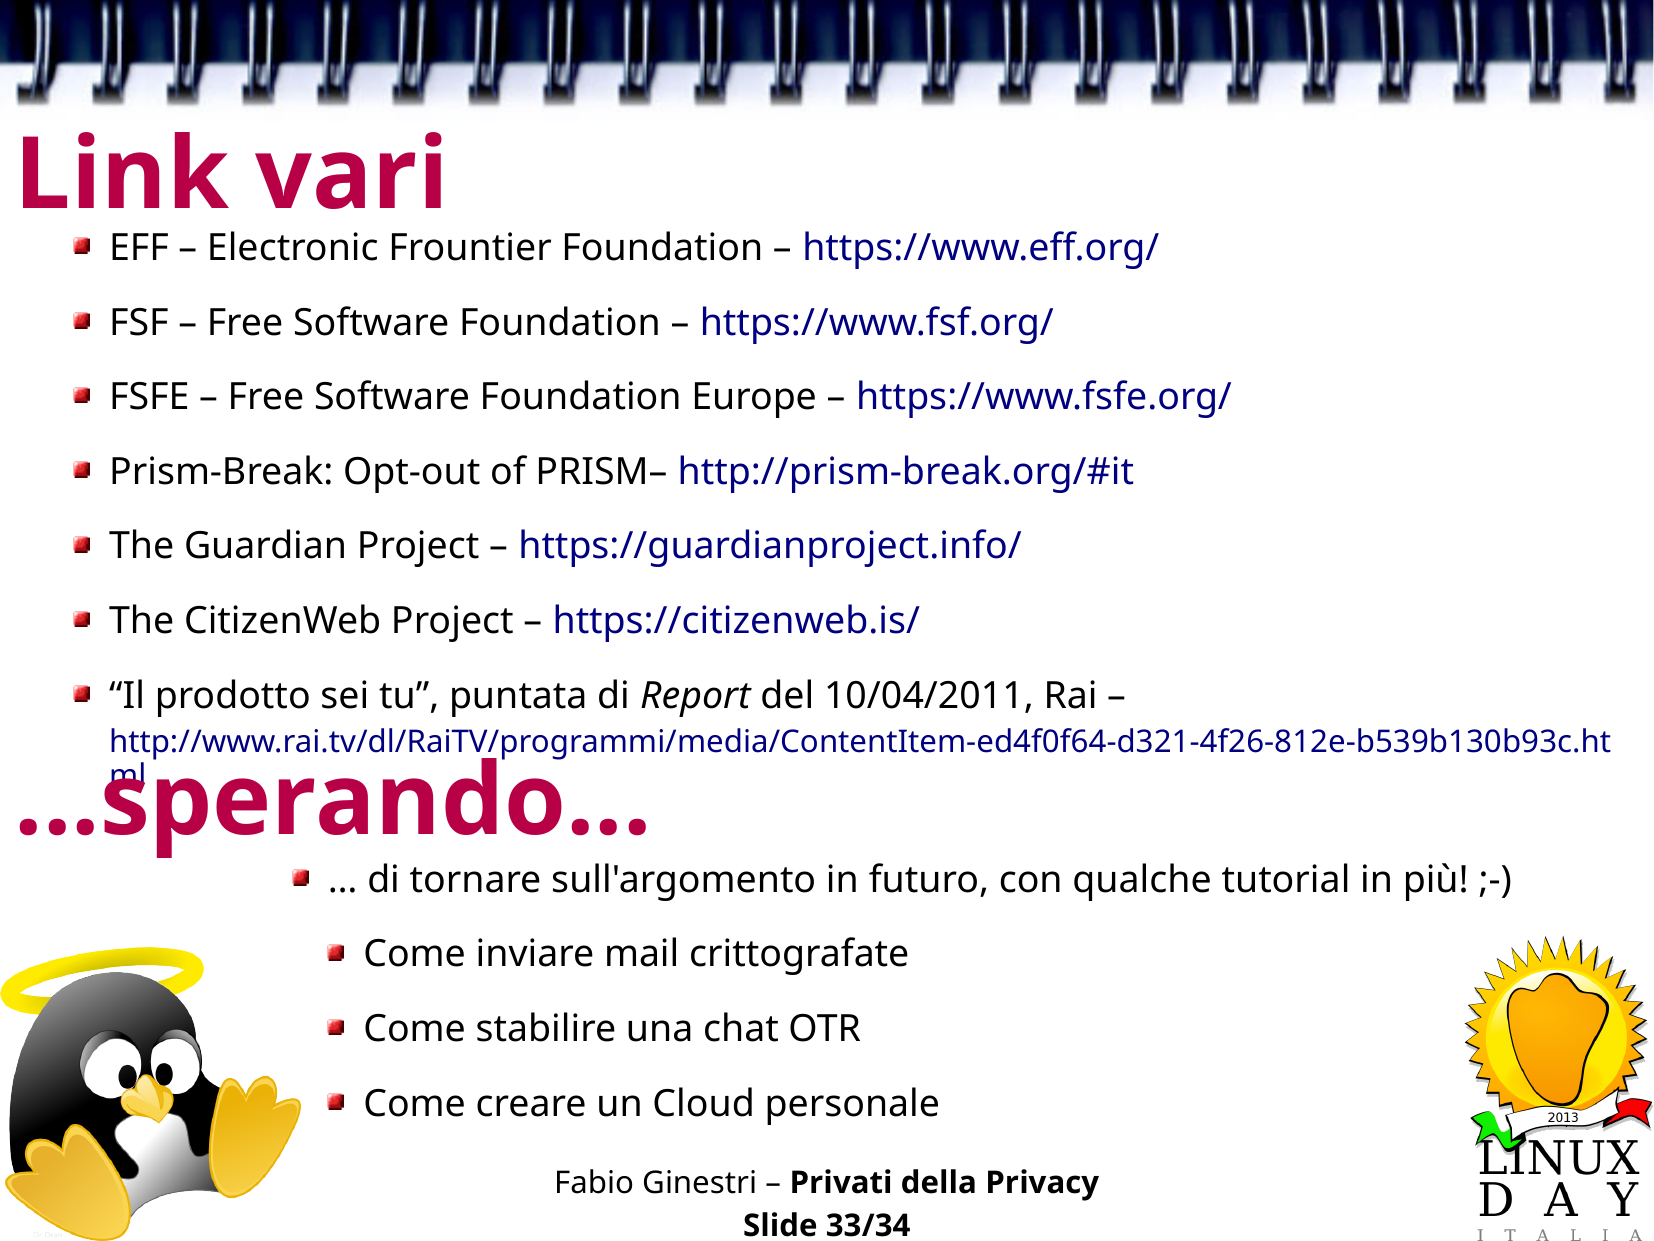

Link vari
EFF – Electronic Frountier Foundation – https://www.eff.org/
FSF – Free Software Foundation – https://www.fsf.org/
FSFE – Free Software Foundation Europe – https://www.fsfe.org/
Prism-Break: Opt-out of PRISM– http://prism-break.org/#it
The Guardian Project – https://guardianproject.info/
The CitizenWeb Project – https://citizenweb.is/
“Il prodotto sei tu”, puntata di Report del 10/04/2011, Rai – http://www.rai.tv/dl/RaiTV/programmi/media/ContentItem-ed4f0f64-d321-4f26-812e-b539b130b93c.html
...sperando...
… di tornare sull'argomento in futuro, con qualche tutorial in più! ;-)
Come inviare mail crittografate
Come stabilire una chat OTR
Come creare un Cloud personale
Fabio Ginestri – Privati della Privacy
Slide /34